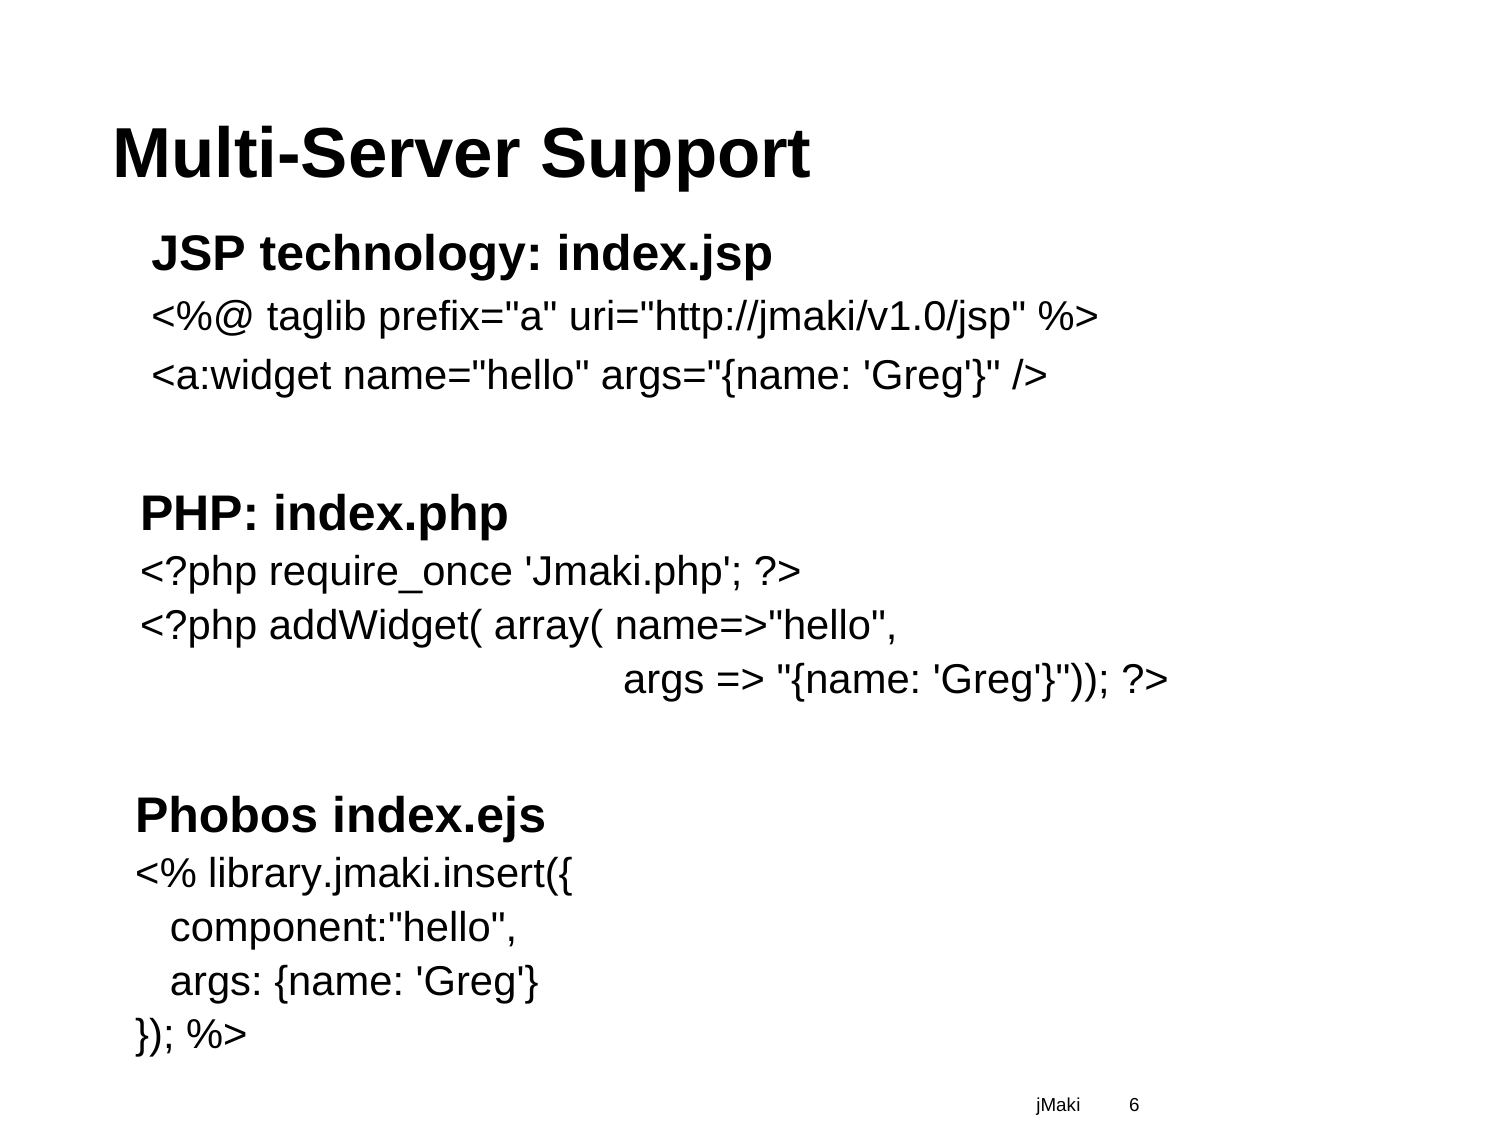

Multi-Server Support
# JSP technology: index.jsp
<%@ taglib prefix="a" uri="http://jmaki/v1.0/jsp" %>
<a:widget name="hello" args="{name: 'Greg'}" />
PHP: index.php
<?php require_once 'Jmaki.php'; ?>
<?php addWidget( array( name=>"hello",
 args => "{name: 'Greg'}")); ?>
Phobos index.ejs
<% library.jmaki.insert({
 component:"hello",
 args: {name: 'Greg'}
}); %>